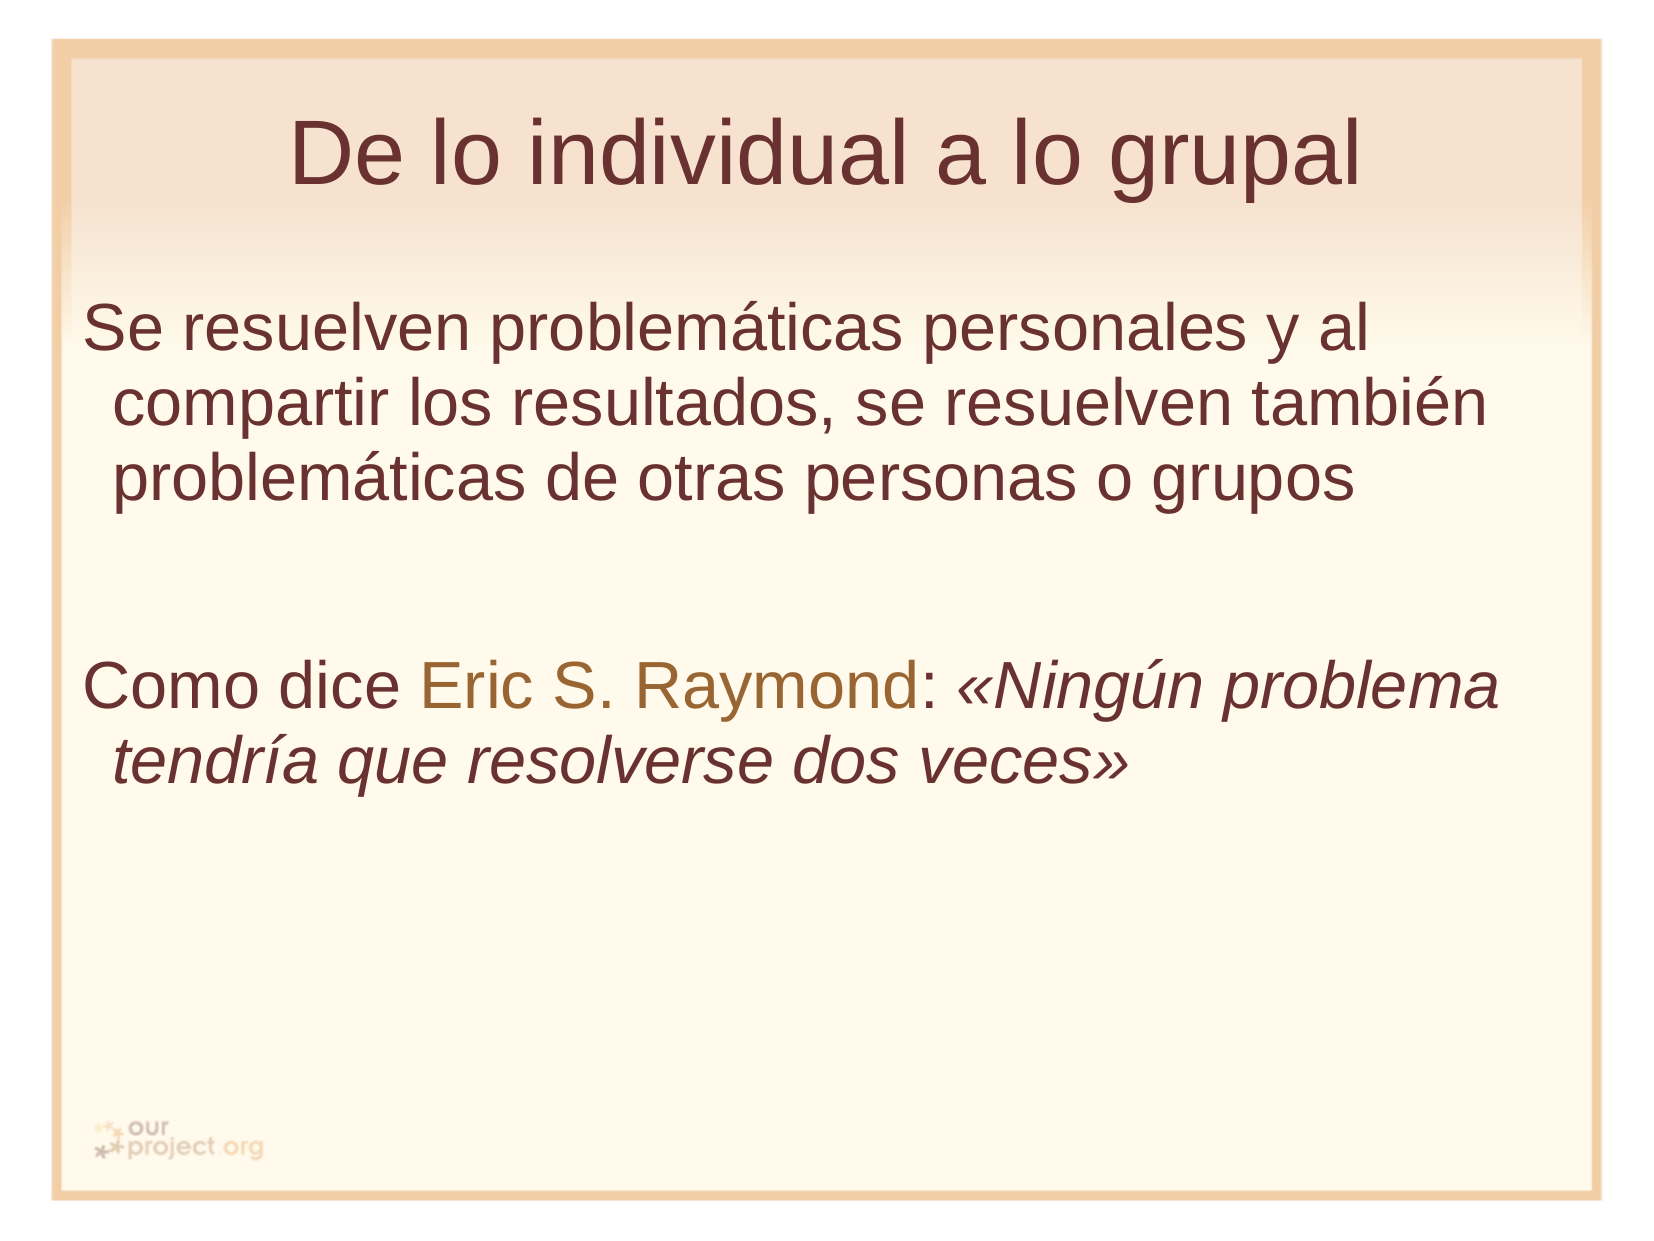

# De lo individual a lo grupal
Se resuelven problemáticas personales y al compartir los resultados, se resuelven también problemáticas de otras personas o grupos
Como dice Eric S. Raymond: «Ningún problema tendría que resolverse dos veces»